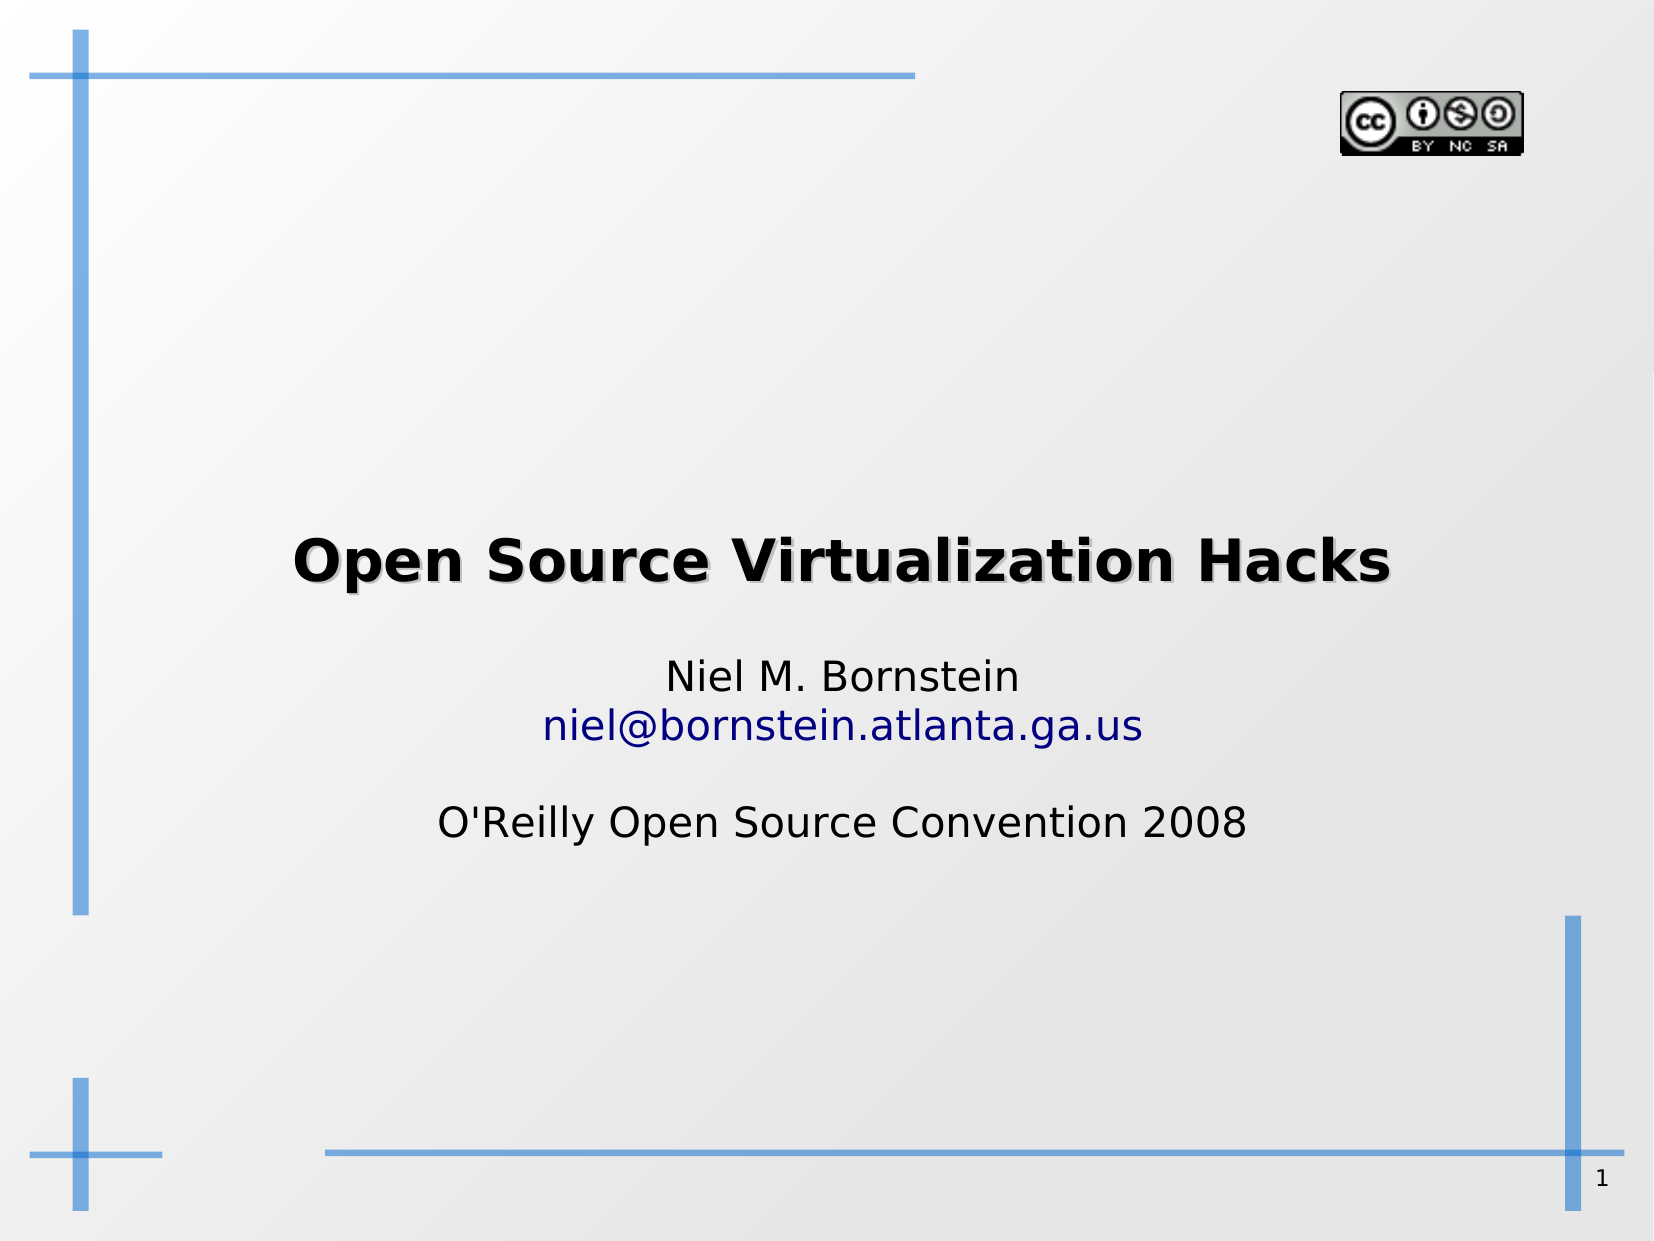

#
Open Source Virtualization Hacks
Niel M. Bornstein
niel@bornstein.atlanta.ga.us
O'Reilly Open Source Convention 2008